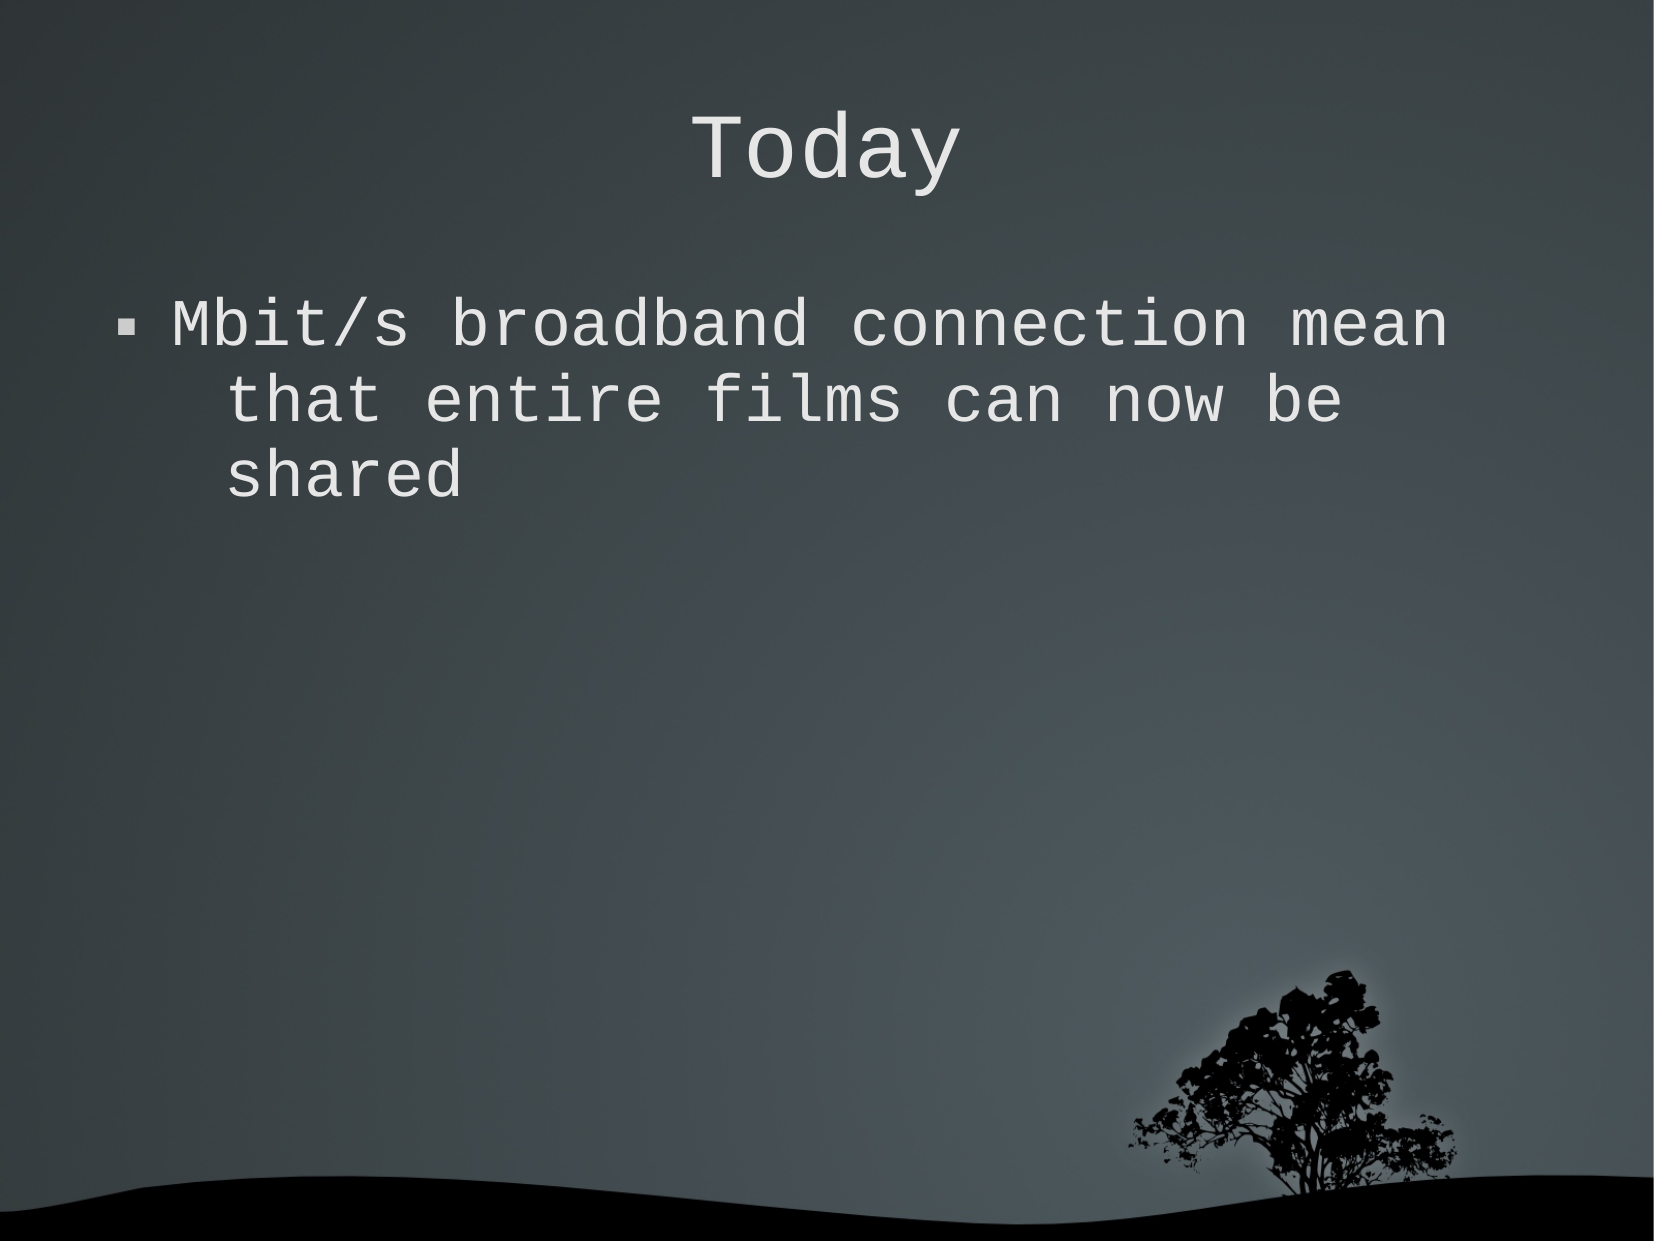

# Today
Mbit/s broadband connection mean that entire films can now be shared